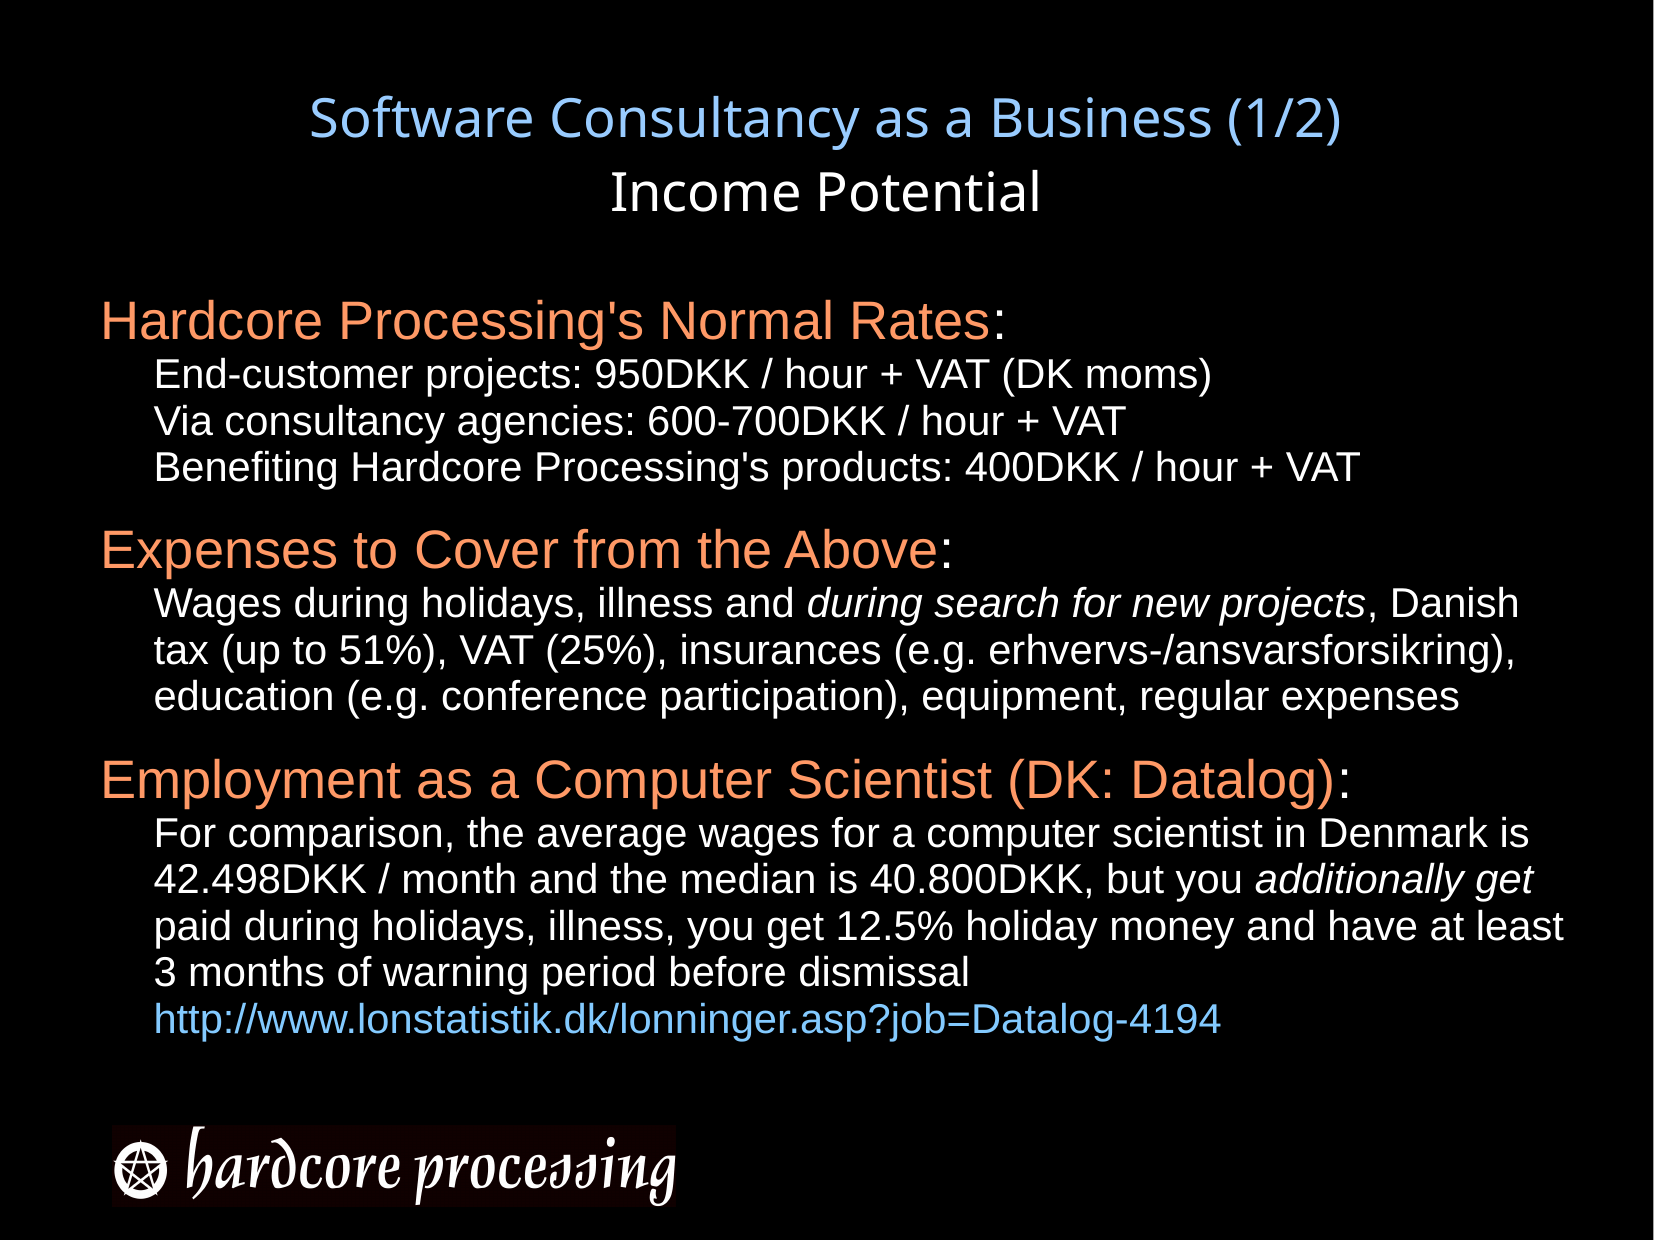

# Software Consultancy as a Business (1/2) Income Potential
Hardcore Processing's Normal Rates:
End-customer projects: 950DKK / hour + VAT (DK moms)
Via consultancy agencies: 600-700DKK / hour + VAT
Benefiting Hardcore Processing's products: 400DKK / hour + VAT
Expenses to Cover from the Above:
Wages during holidays, illness and during search for new projects, Danish tax (up to 51%), VAT (25%), insurances (e.g. erhvervs-/ansvarsforsikring), education (e.g. conference participation), equipment, regular expenses
Employment as a Computer Scientist (DK: Datalog):
For comparison, the average wages for a computer scientist in Denmark is 42.498DKK / month and the median is 40.800DKK, but you additionally get paid during holidays, illness, you get 12.5% holiday money and have at least 3 months of warning period before dismissal
http://www.lonstatistik.dk/lonninger.asp?job=Datalog-4194